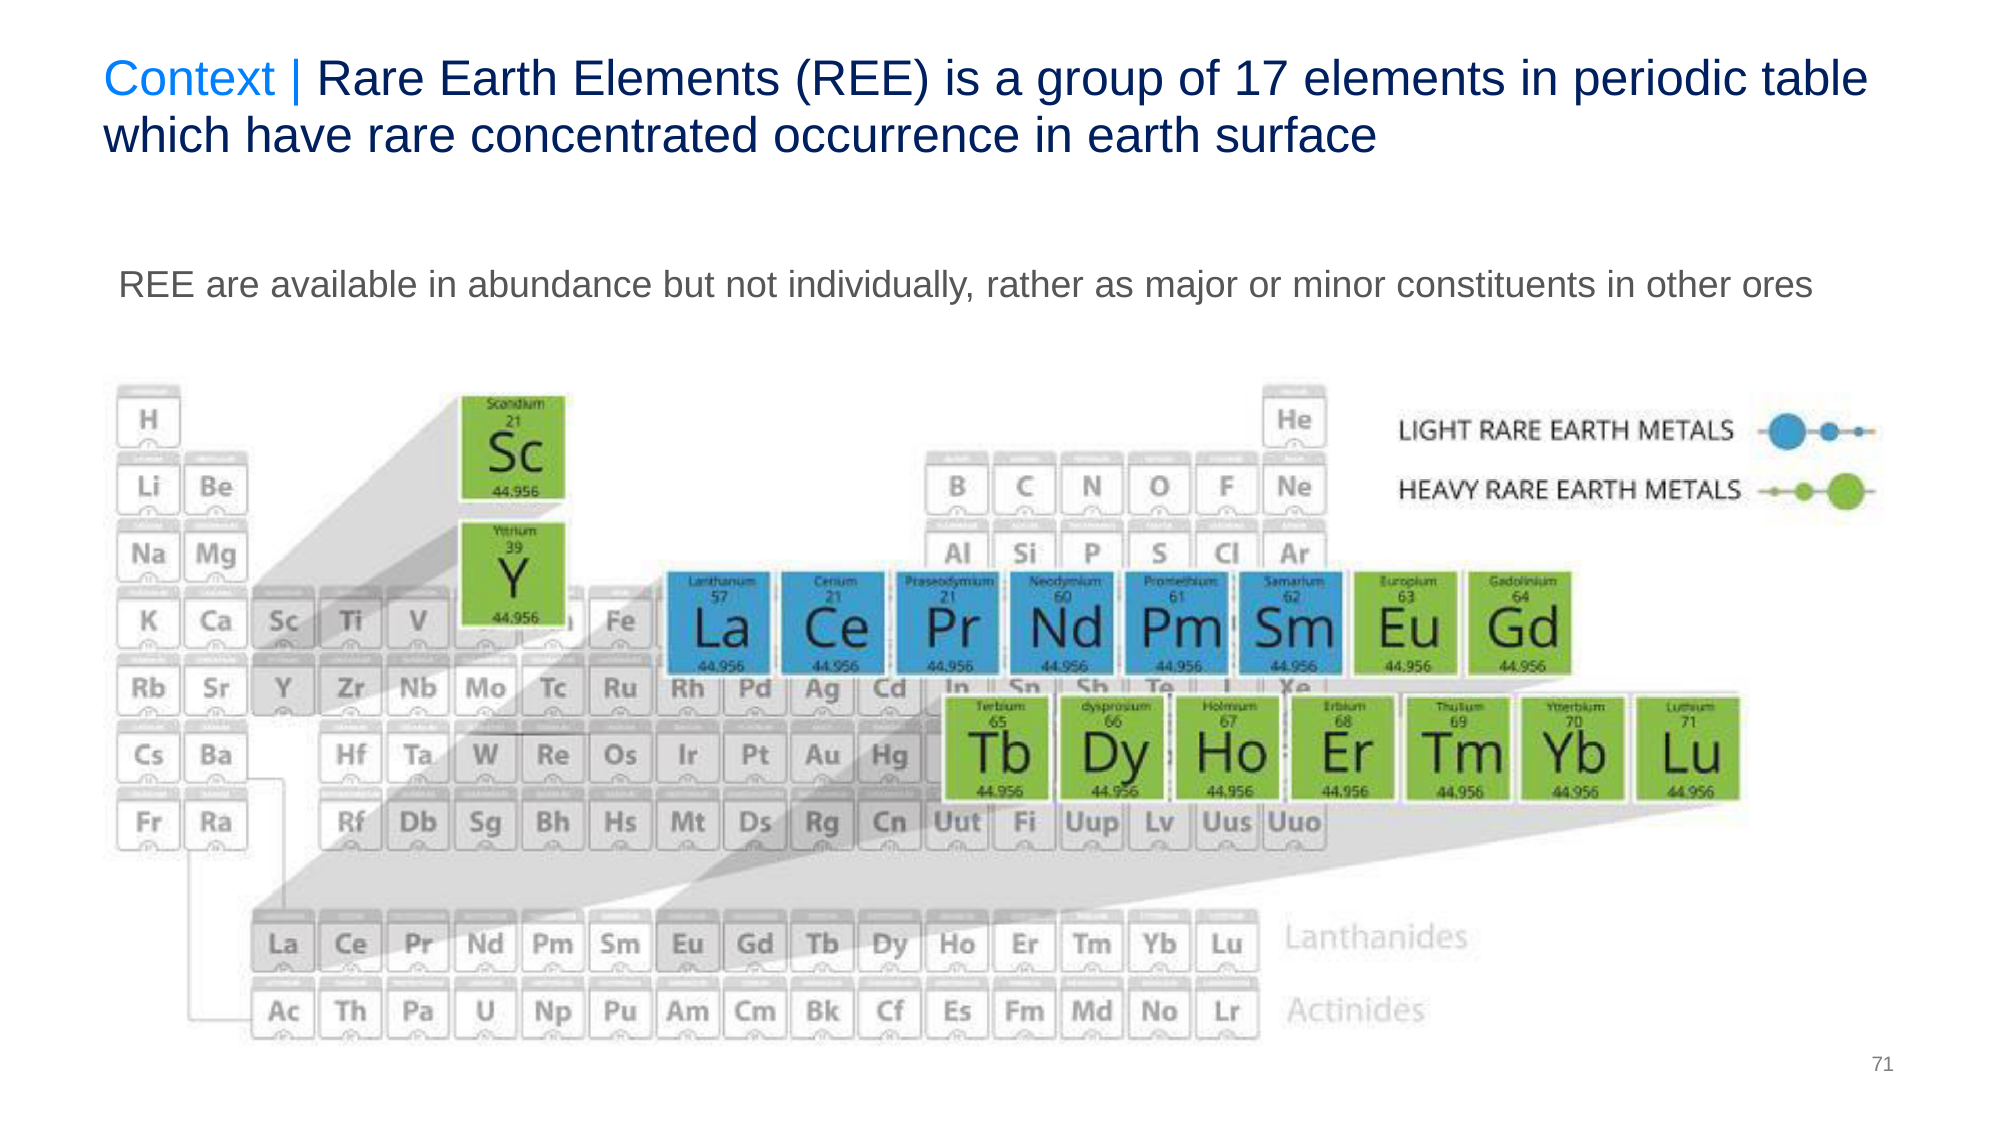

# Context | Rare Earth Elements (REE) is a group of 17 elements in periodic table
which have rare concentrated occurrence in earth surface
REE are available in abundance but not individually, rather as major or minor constituents in other ores
71